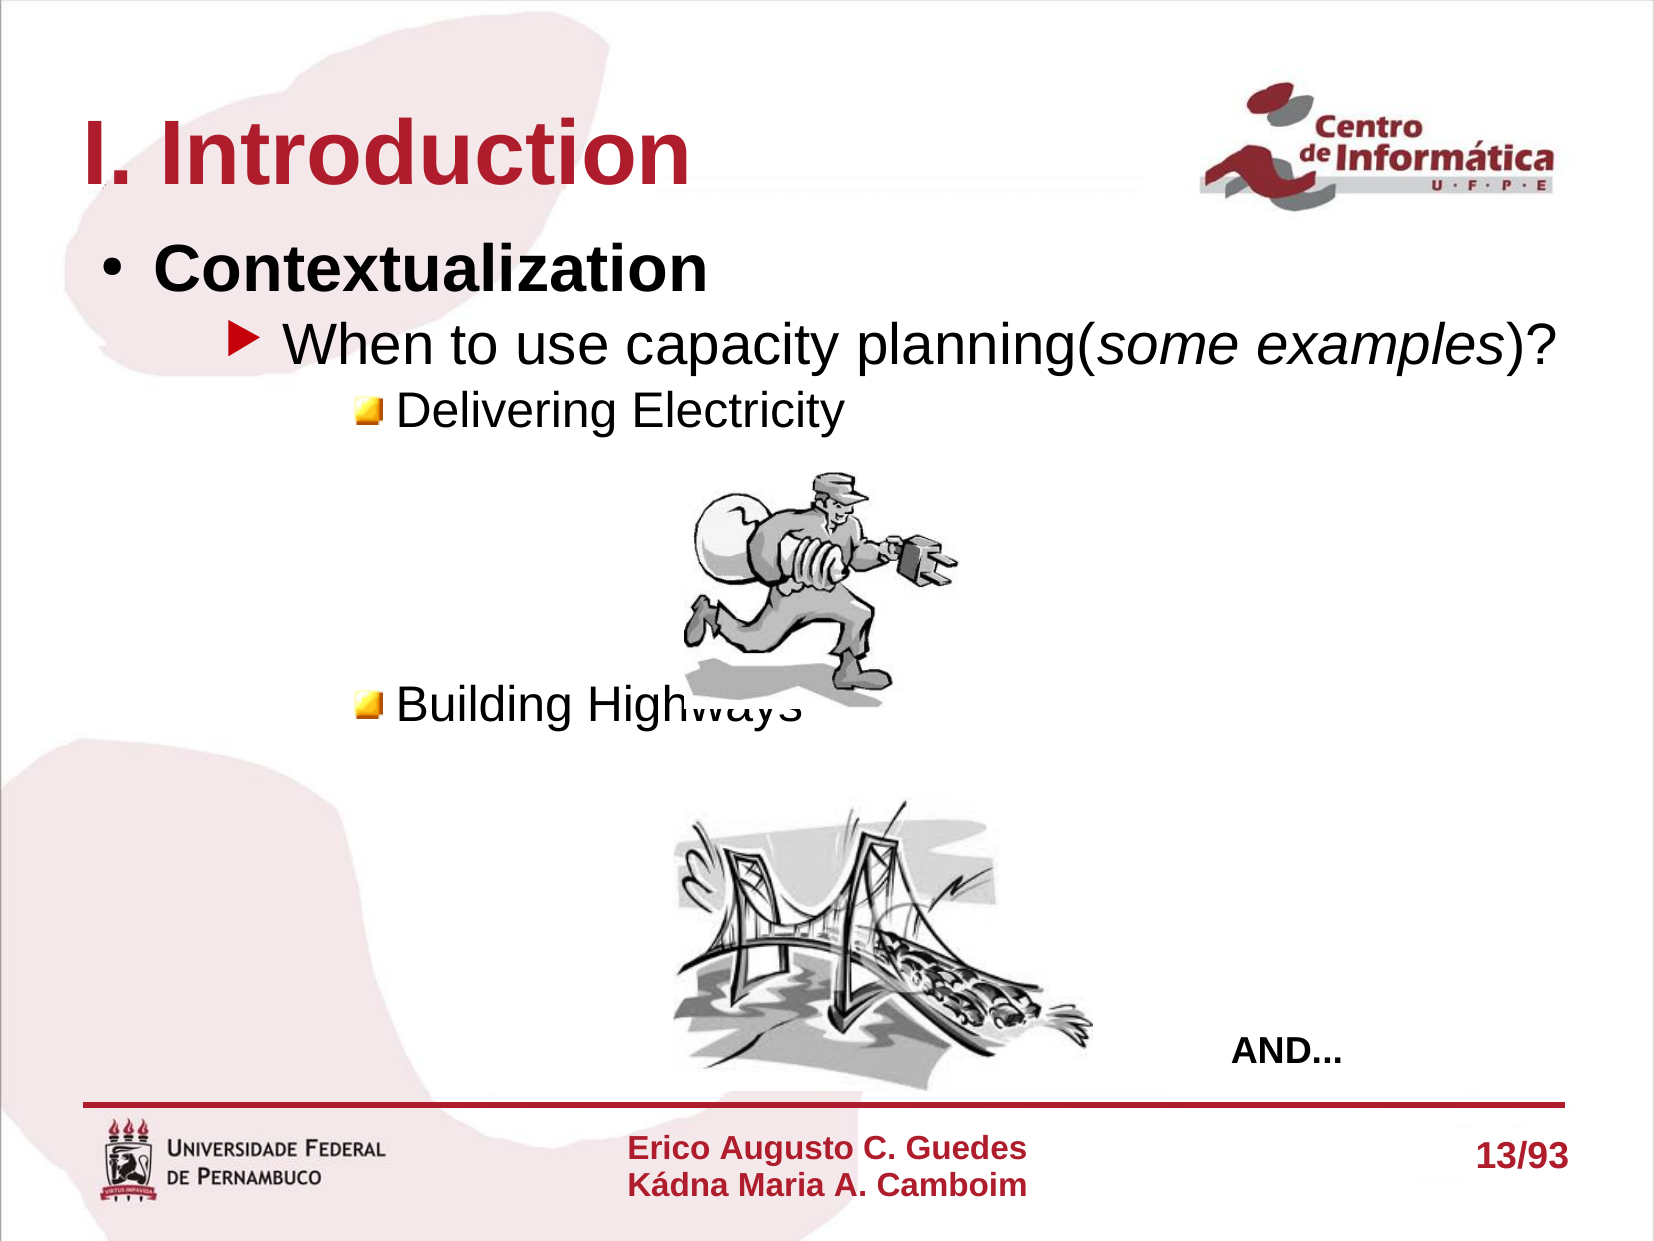

# I. Introduction
Contextualization
 When to use capacity planning(some examples)?
Delivering Electricity
Building Highways
AND...